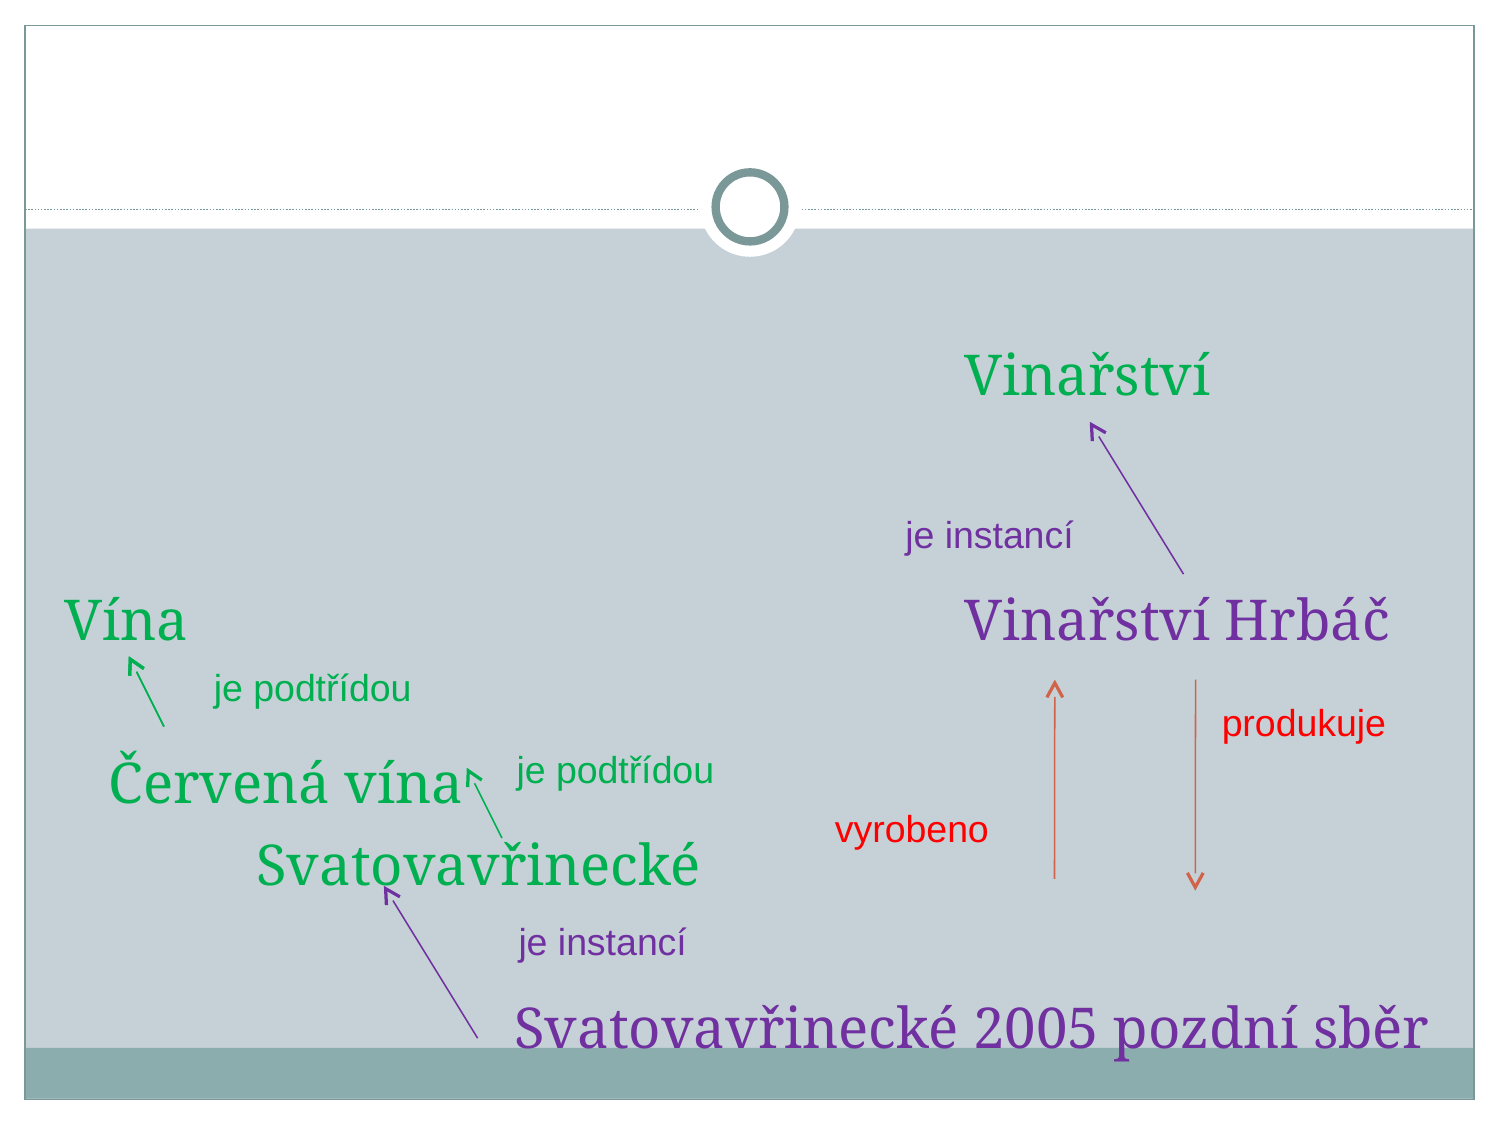

#
							Vinařství
Vína						Vinařství Hrbáč
 Červená vína
 Svatovavřinecké
				Svatovavřinecké 2005 pozdní sběr
je instancí
je podtřídou
produkuje
je podtřídou
vyrobeno
je instancí